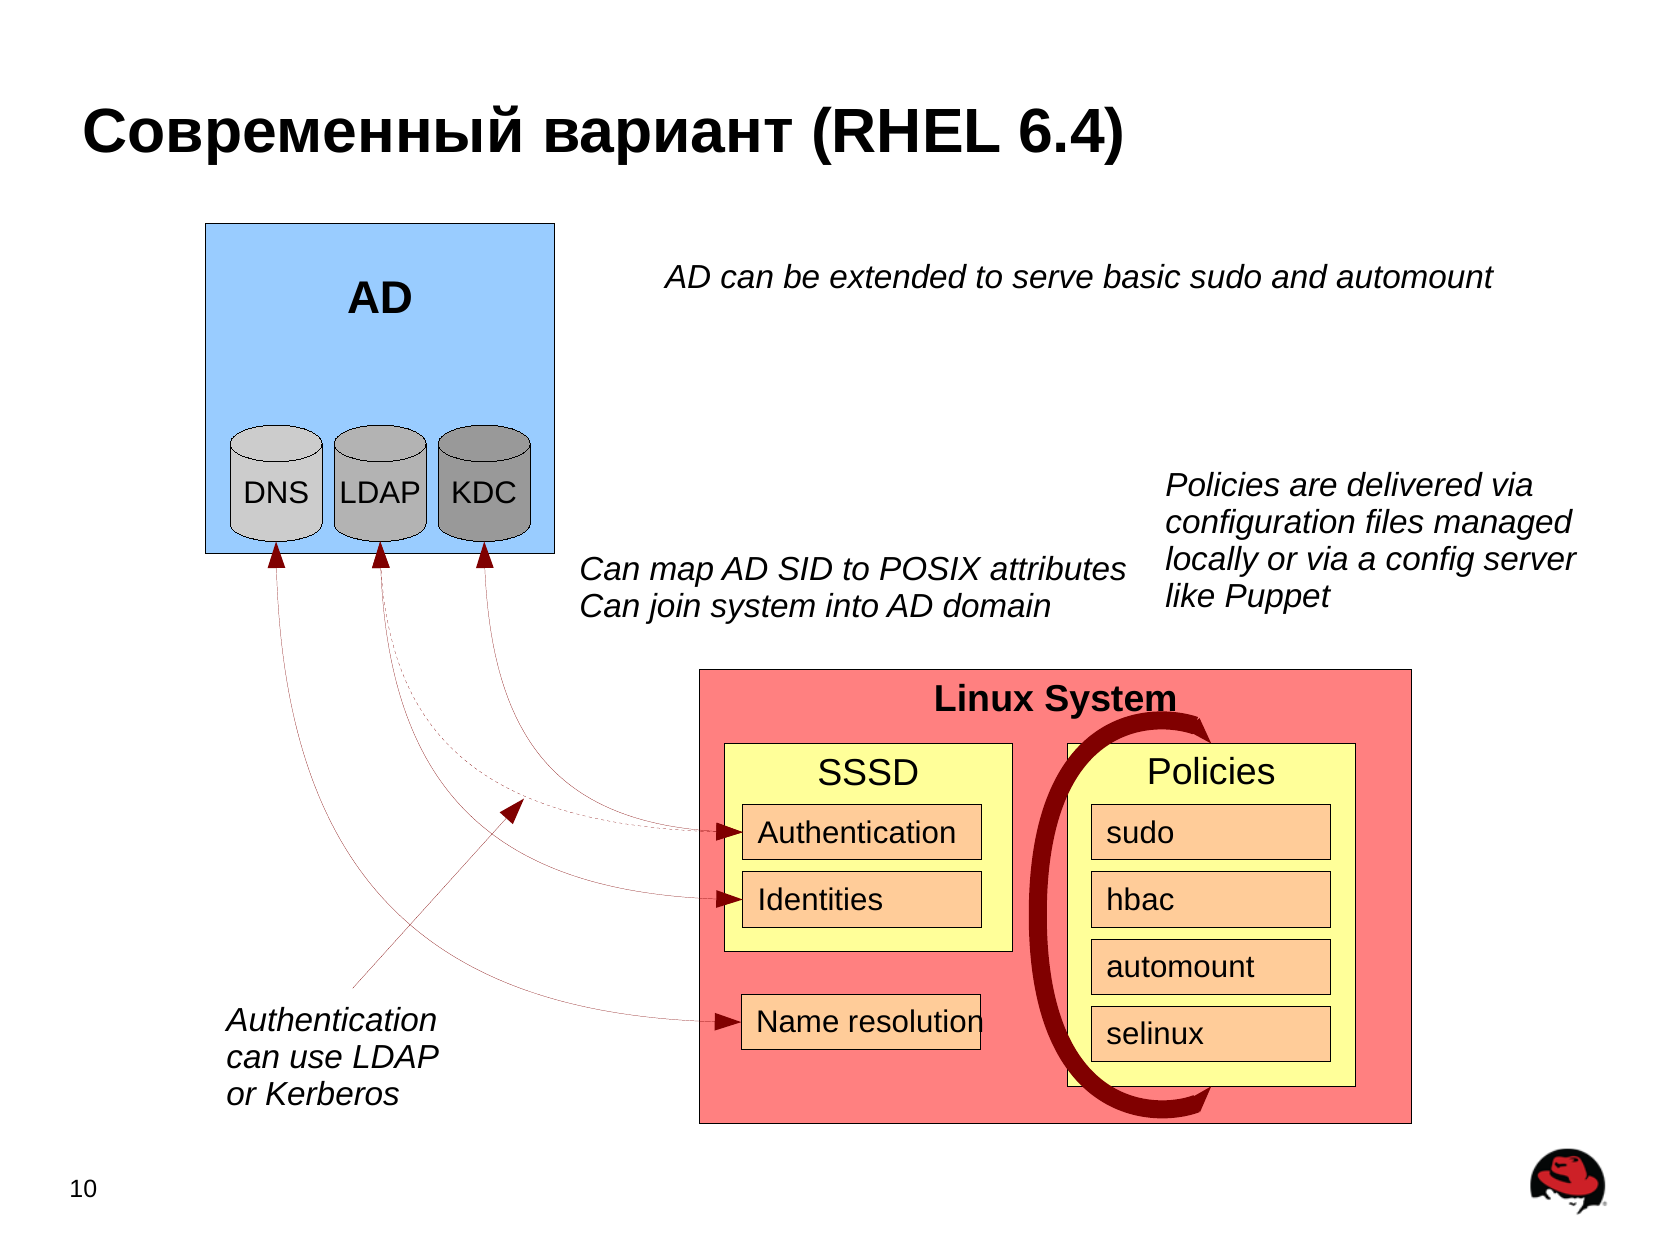

# Современный вариант (RHEL 6.4)
AD
AD can be extended to serve basic sudo and automount
DNS
LDAP
KDC
Policies are delivered via configuration files managed locally or via a config server like Puppet
Can map AD SID to POSIX attributes
Can join system into AD domain
Linux System
SSSD
Policies
Authentication
sudo
Identities
hbac
automount
Authentication can use LDAP or Kerberos
Name resolution
selinux